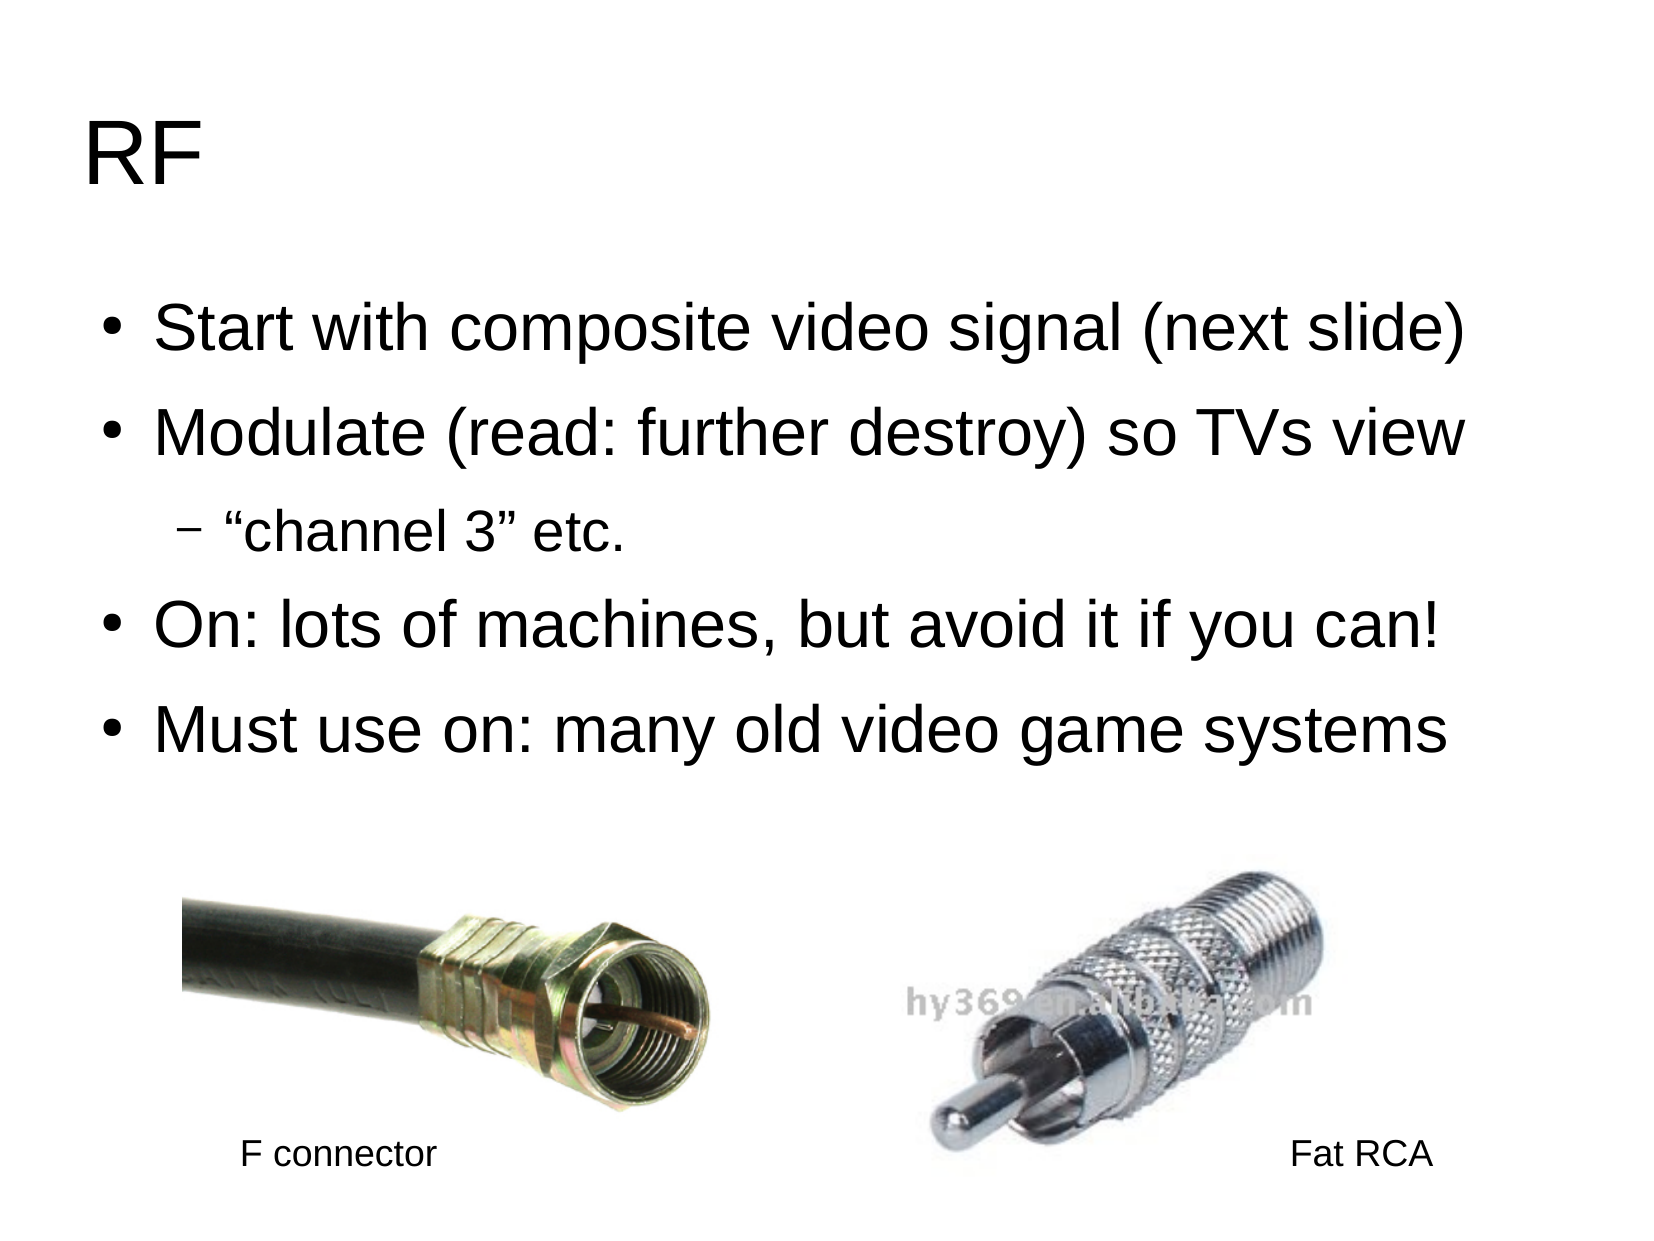

# RF
Start with composite video signal (next slide)
Modulate (read: further destroy) so TVs view
“channel 3” etc.
On: lots of machines, but avoid it if you can!
Must use on: many old video game systems
F connector
Fat RCA